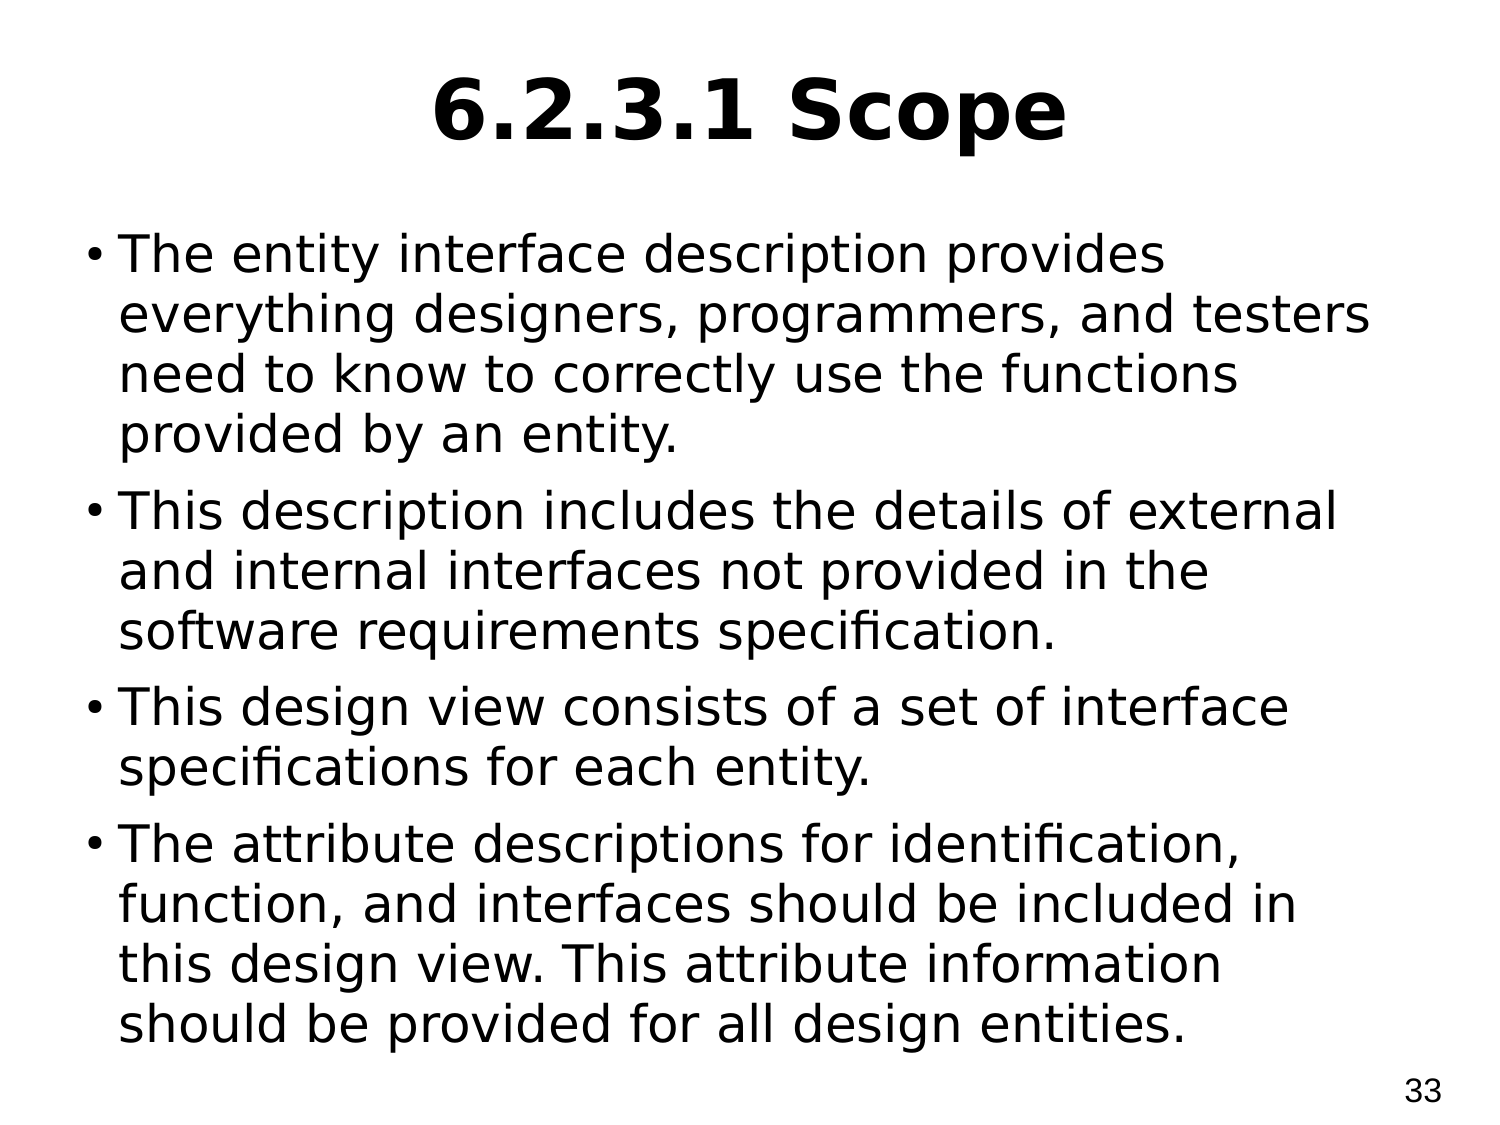

# 6.2.3.1 Scope
The entity interface description provides everything designers, programmers, and testers need to know to correctly use the functions provided by an entity.
This description includes the details of external and internal interfaces not provided in the software requirements specification.
This design view consists of a set of interface specifications for each entity.
The attribute descriptions for identification, function, and interfaces should be included in this design view. This attribute information should be provided for all design entities.